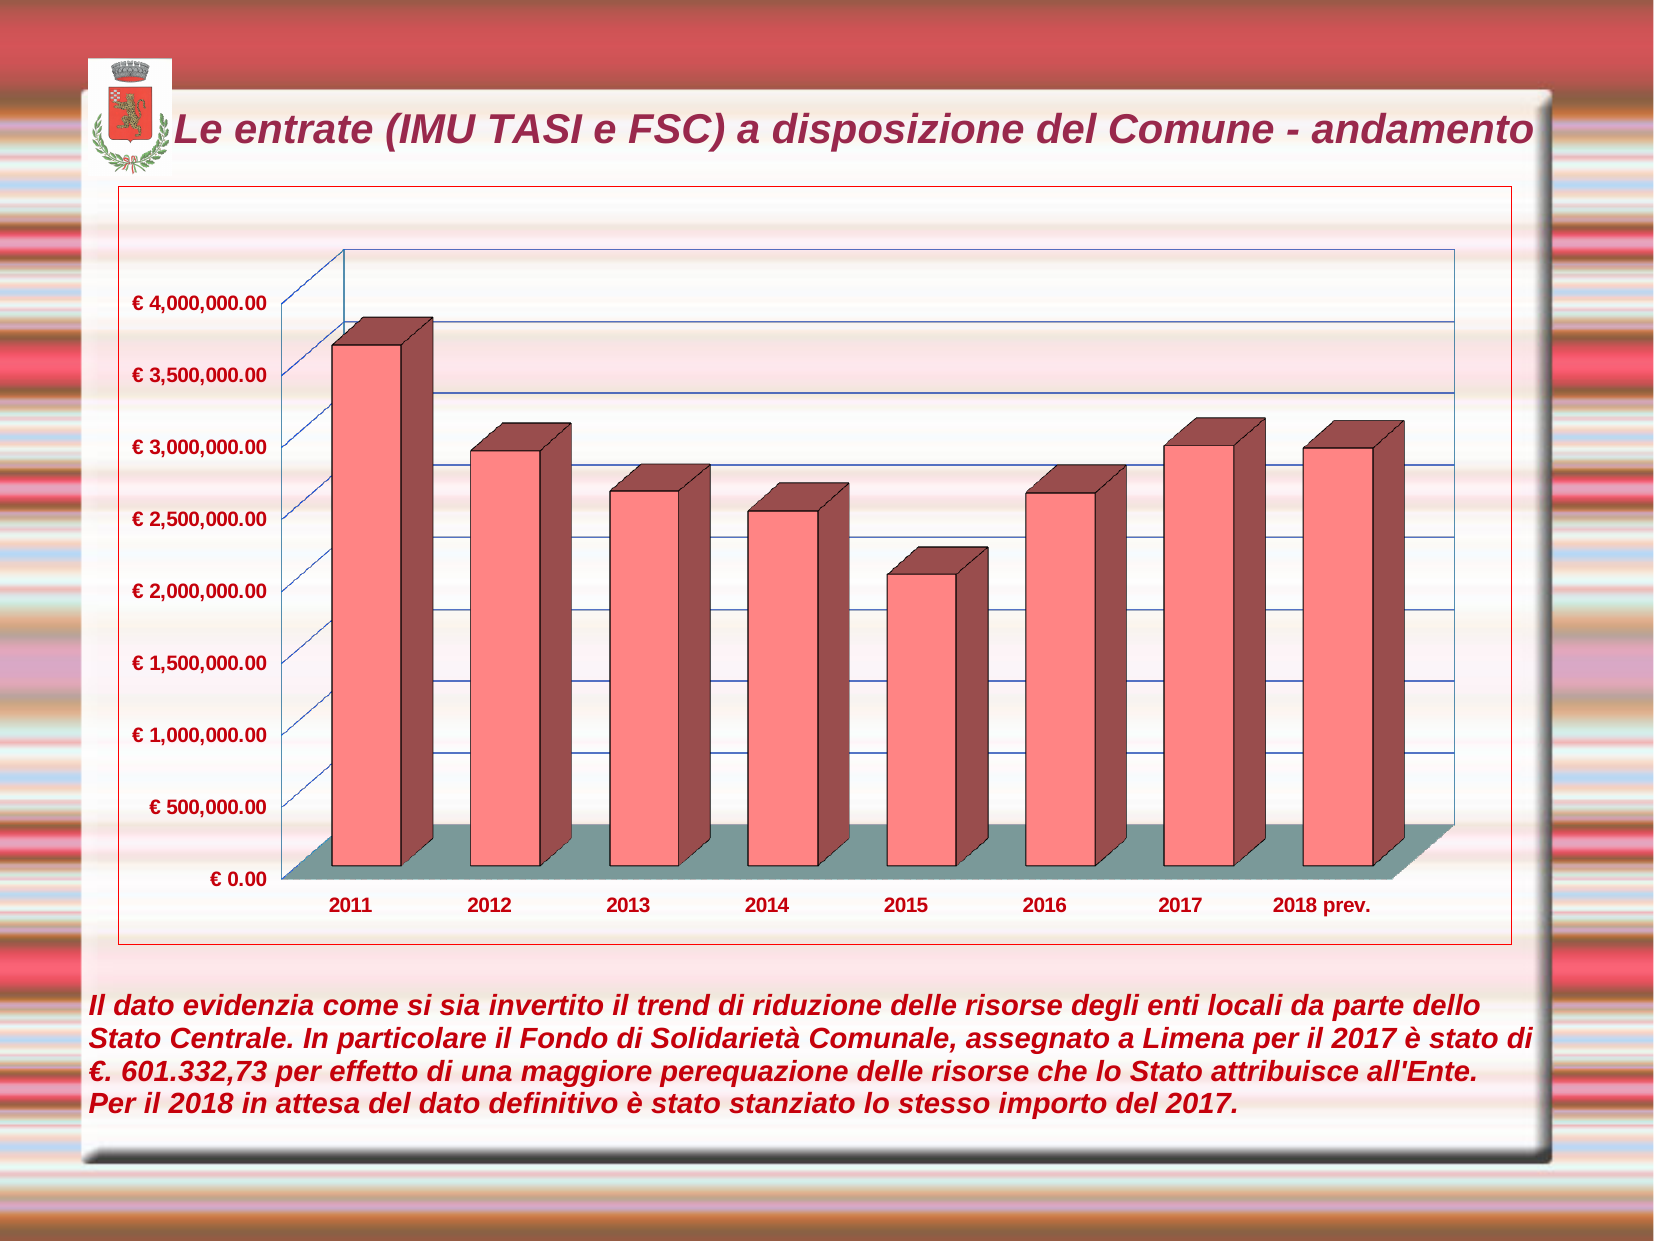

# Le entrate (IMU TASI e FSC) a disposizione del Comune - andamento Il dato evidenzia come si sia invertito il trend di riduzione delle risorse degli enti locali da parte dello Stato Centrale. In particolare il Fondo di Solidarietà Comunale, assegnato a Limena per il 2017 è stato di €. 601.332,73 per effetto di una maggiore perequazione delle risorse che lo Stato attribuisce all'Ente. Per il 2018 in attesa del dato definitivo è stato stanziato lo stesso importo del 2017.
[unsupported chart]